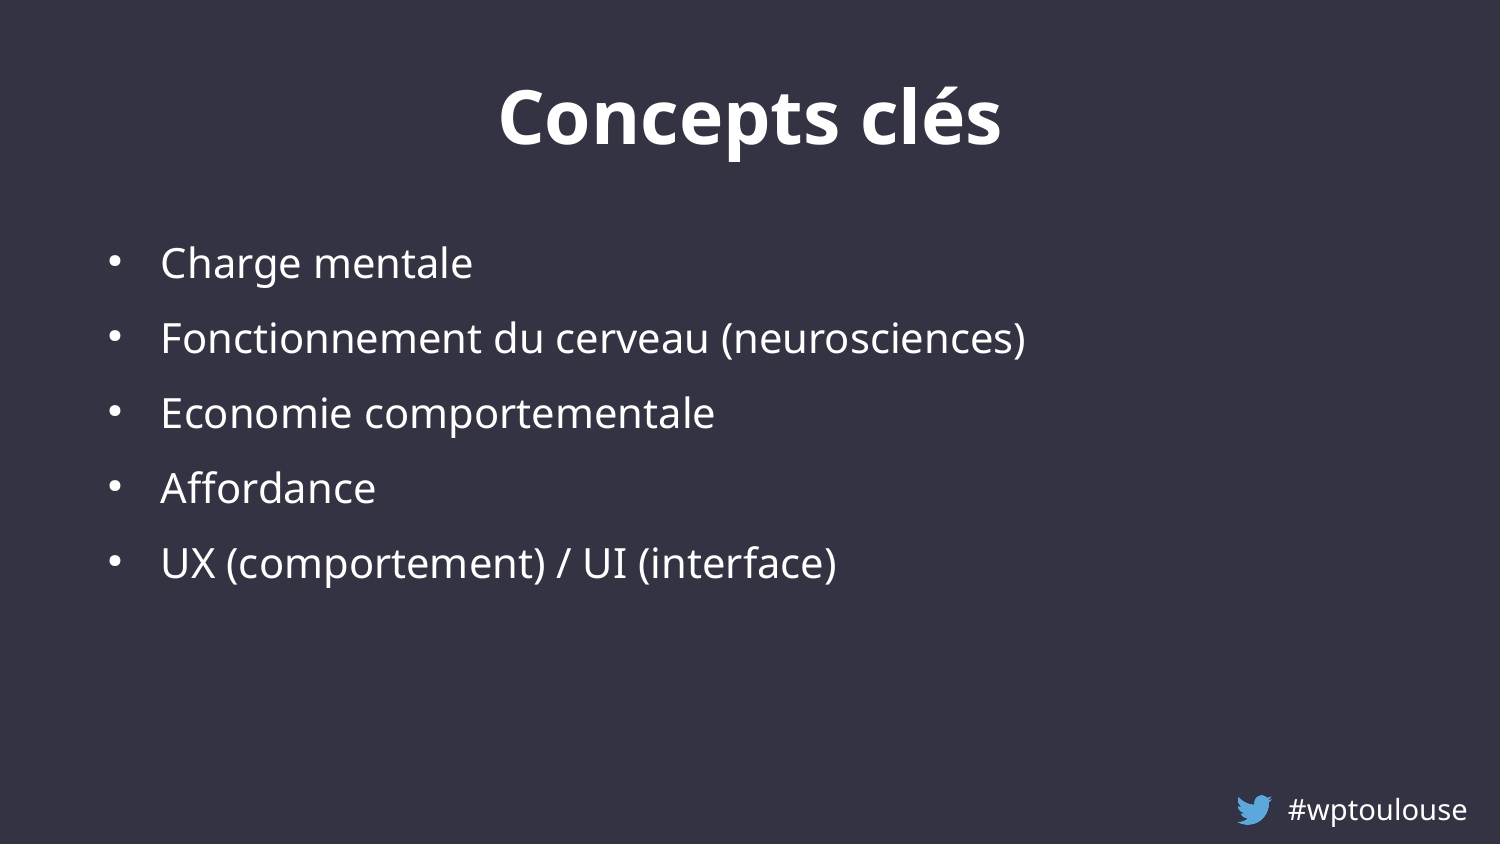

# Concepts clés
Charge mentale
Fonctionnement du cerveau (neurosciences)
Economie comportementale
Affordance
UX (comportement) / UI (interface)
#wptoulouse